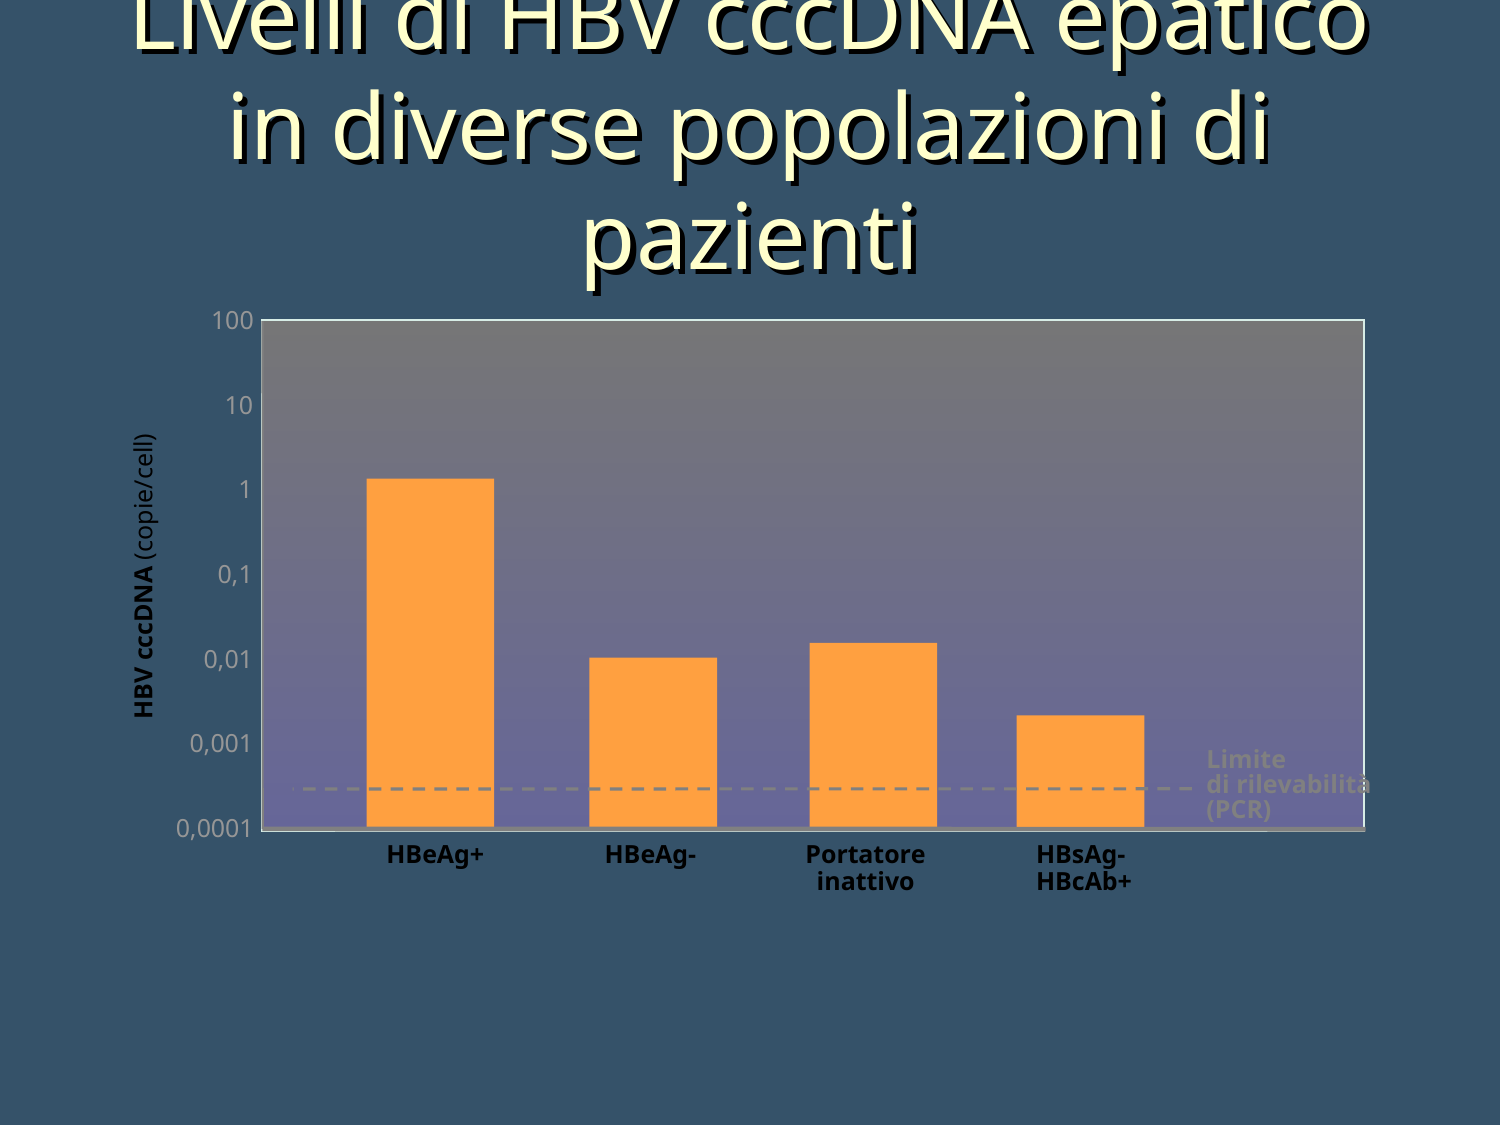

Livelli di HBV cccDNA epatico
in diverse popolazioni di pazienti
100
10
1
0,1
HBV cccDNA (copie/cell)
0,01
0,001
Limite
di rilevabilità
(PCR)
0,0001
HBeAg+
HBeAg-
Portatore
inattivo
HBsAg-
 HBcAb+